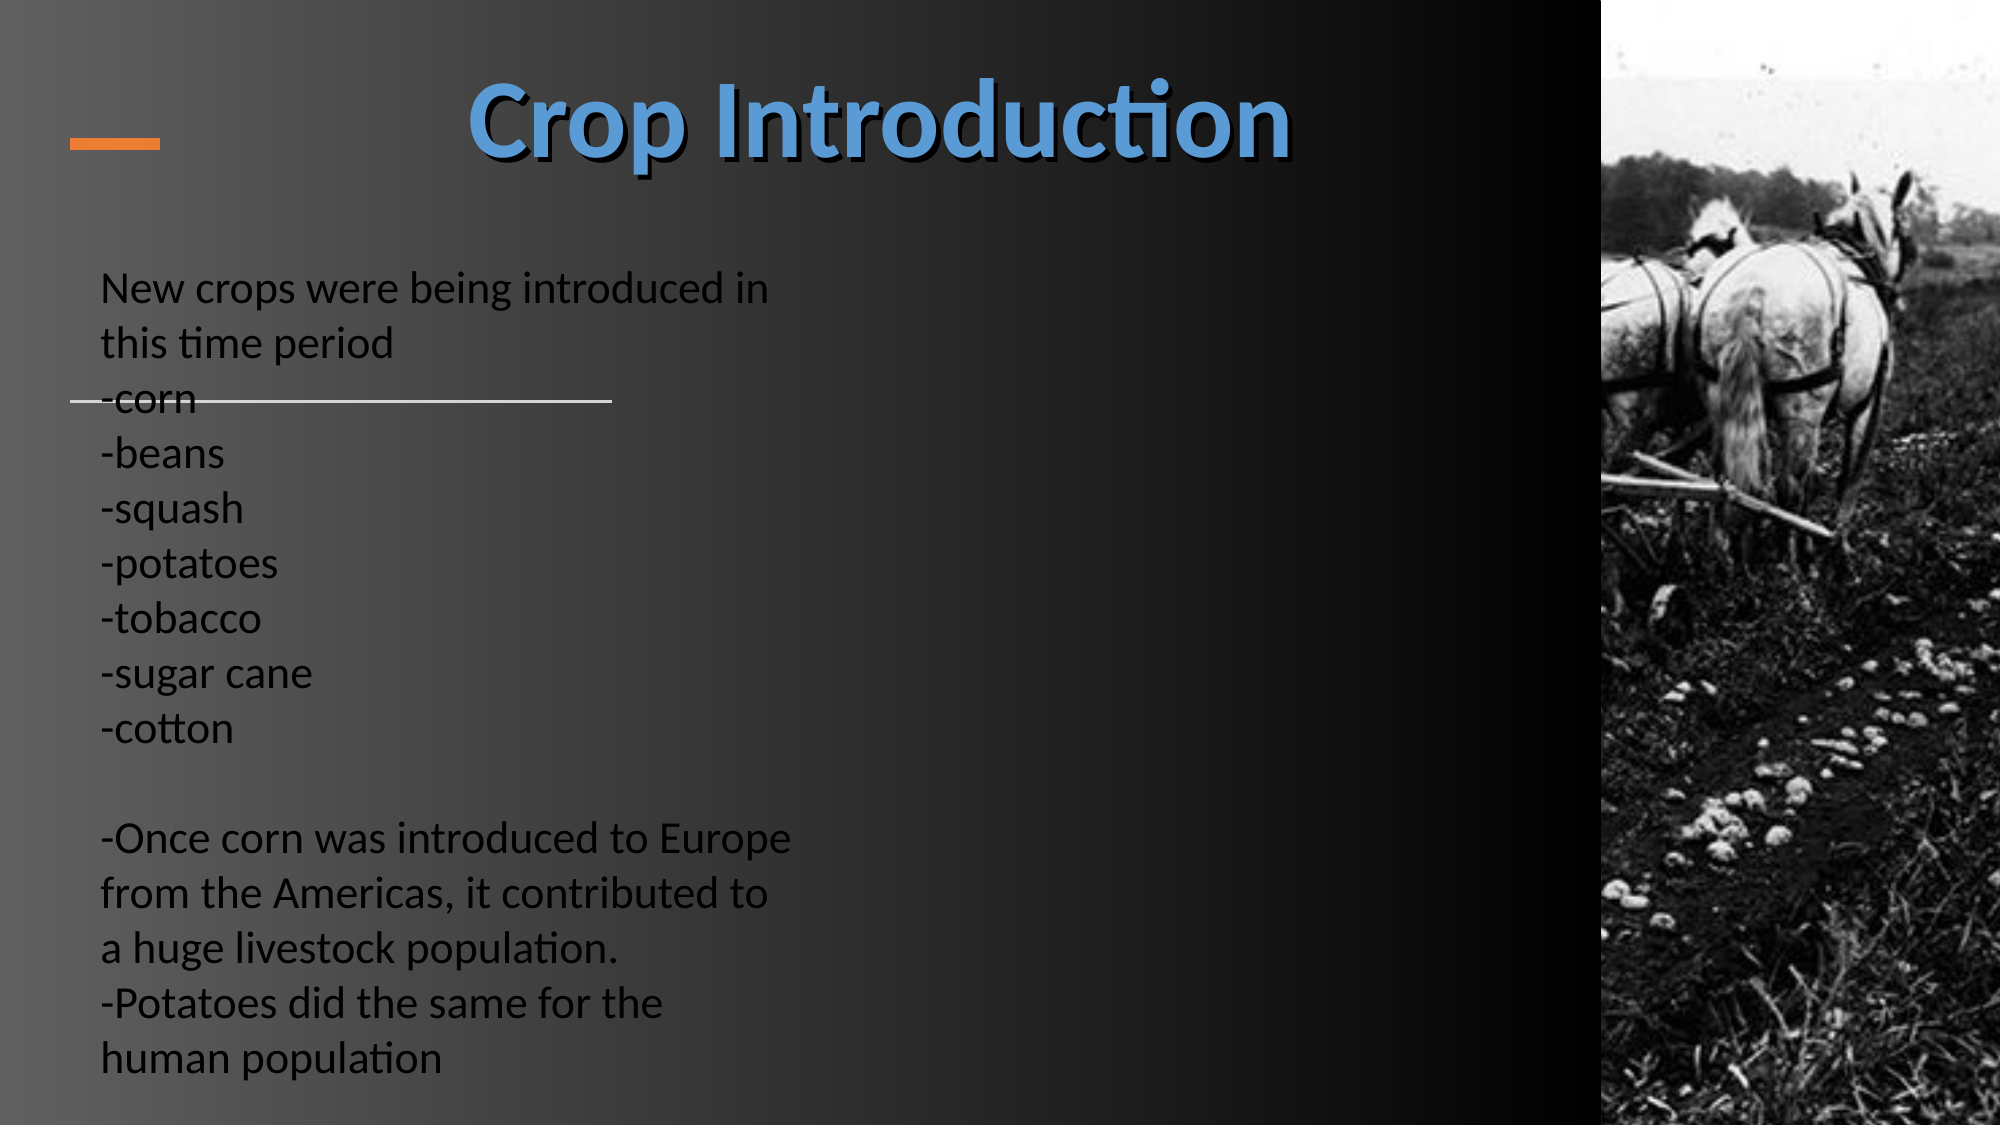

Crop Introduction
New crops were being introduced in this time period
-corn
-beans
-squash
-potatoes
-tobacco
-sugar cane
-cotton
-Once corn was introduced to Europe from the Americas, it contributed to a huge livestock population.
-Potatoes did the same for the human population